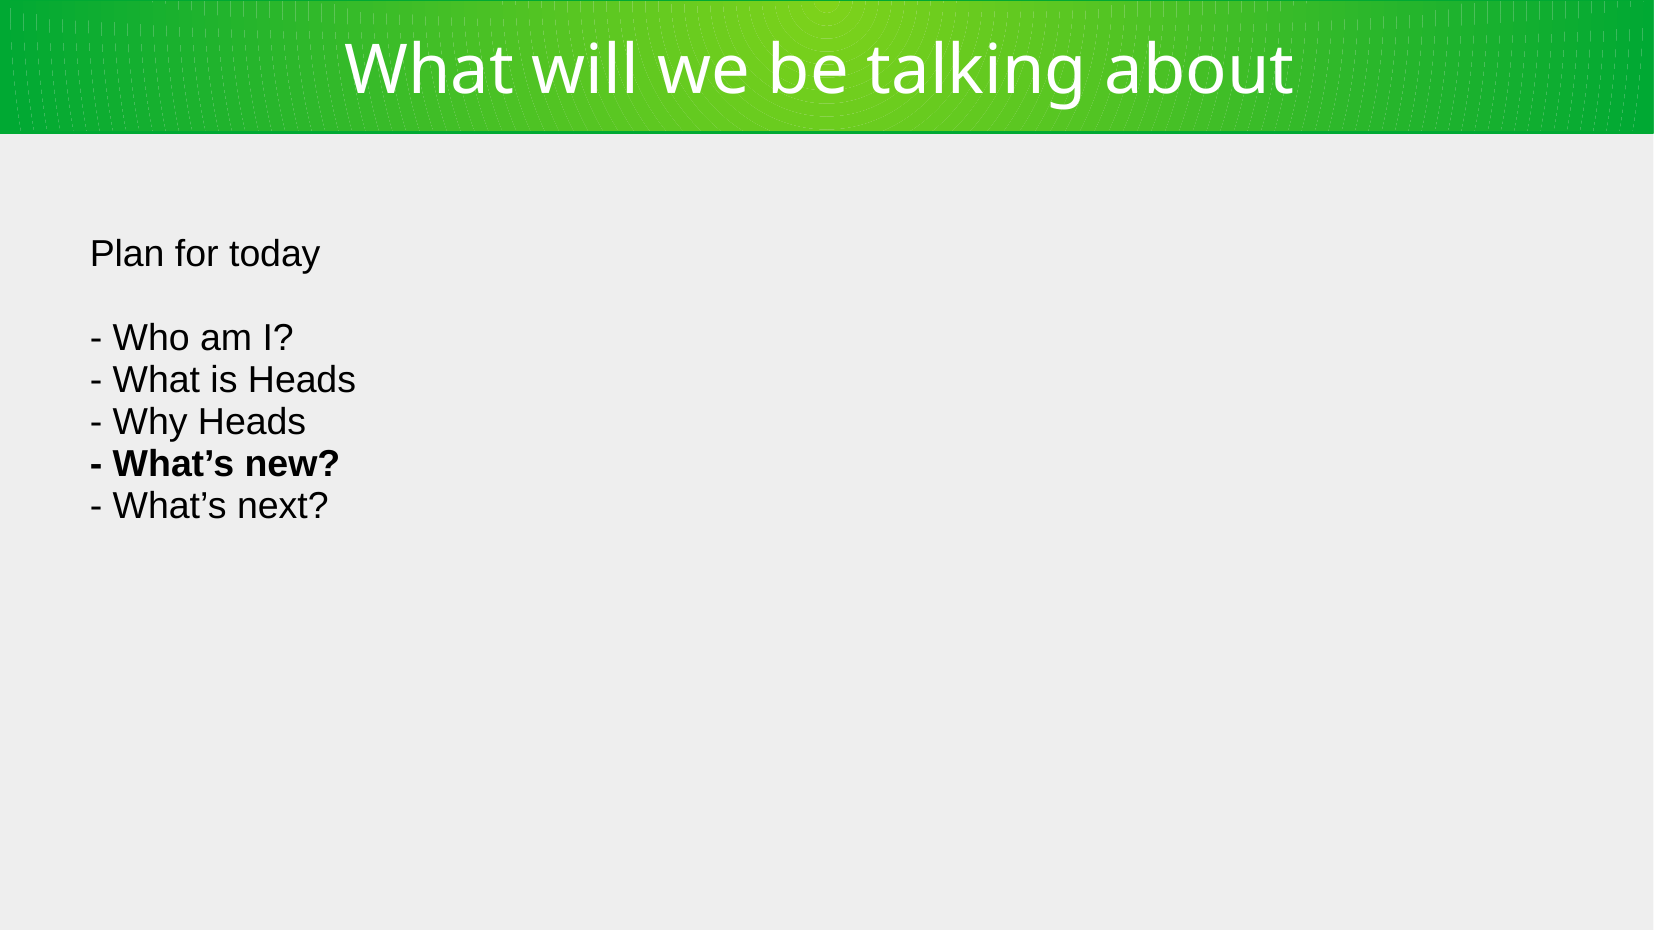

# What will we be talking about
Plan for today
- Who am I?
- What is Heads
- Why Heads
- What’s new?
- What’s next?